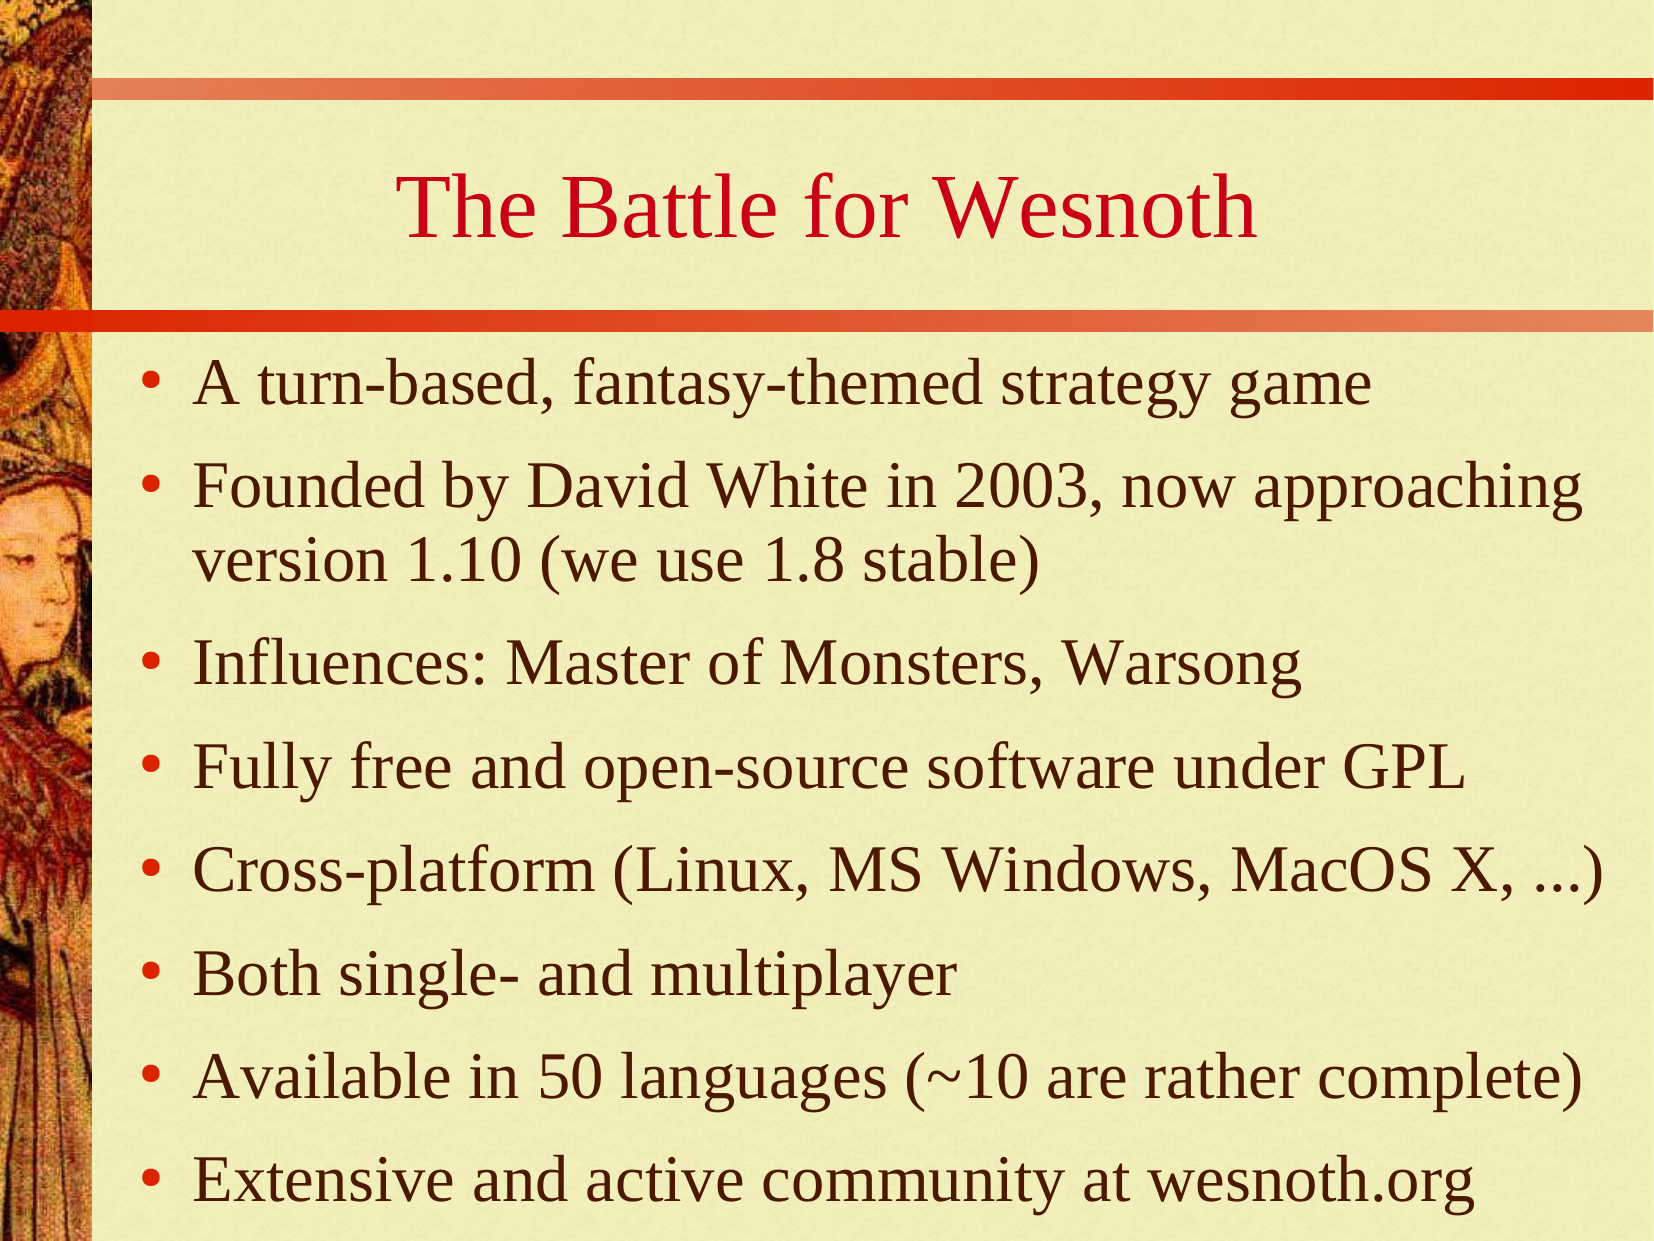

# The Battle for Wesnoth
A turn-based, fantasy-themed strategy game
Founded by David White in 2003, now approaching version 1.10 (we use 1.8 stable)
Influences: Master of Monsters, Warsong
Fully free and open-source software under GPL
Cross-platform (Linux, MS Windows, MacOS X, ...)
Both single- and multiplayer
Available in 50 languages (~10 are rather complete)
Extensive and active community at wesnoth.org